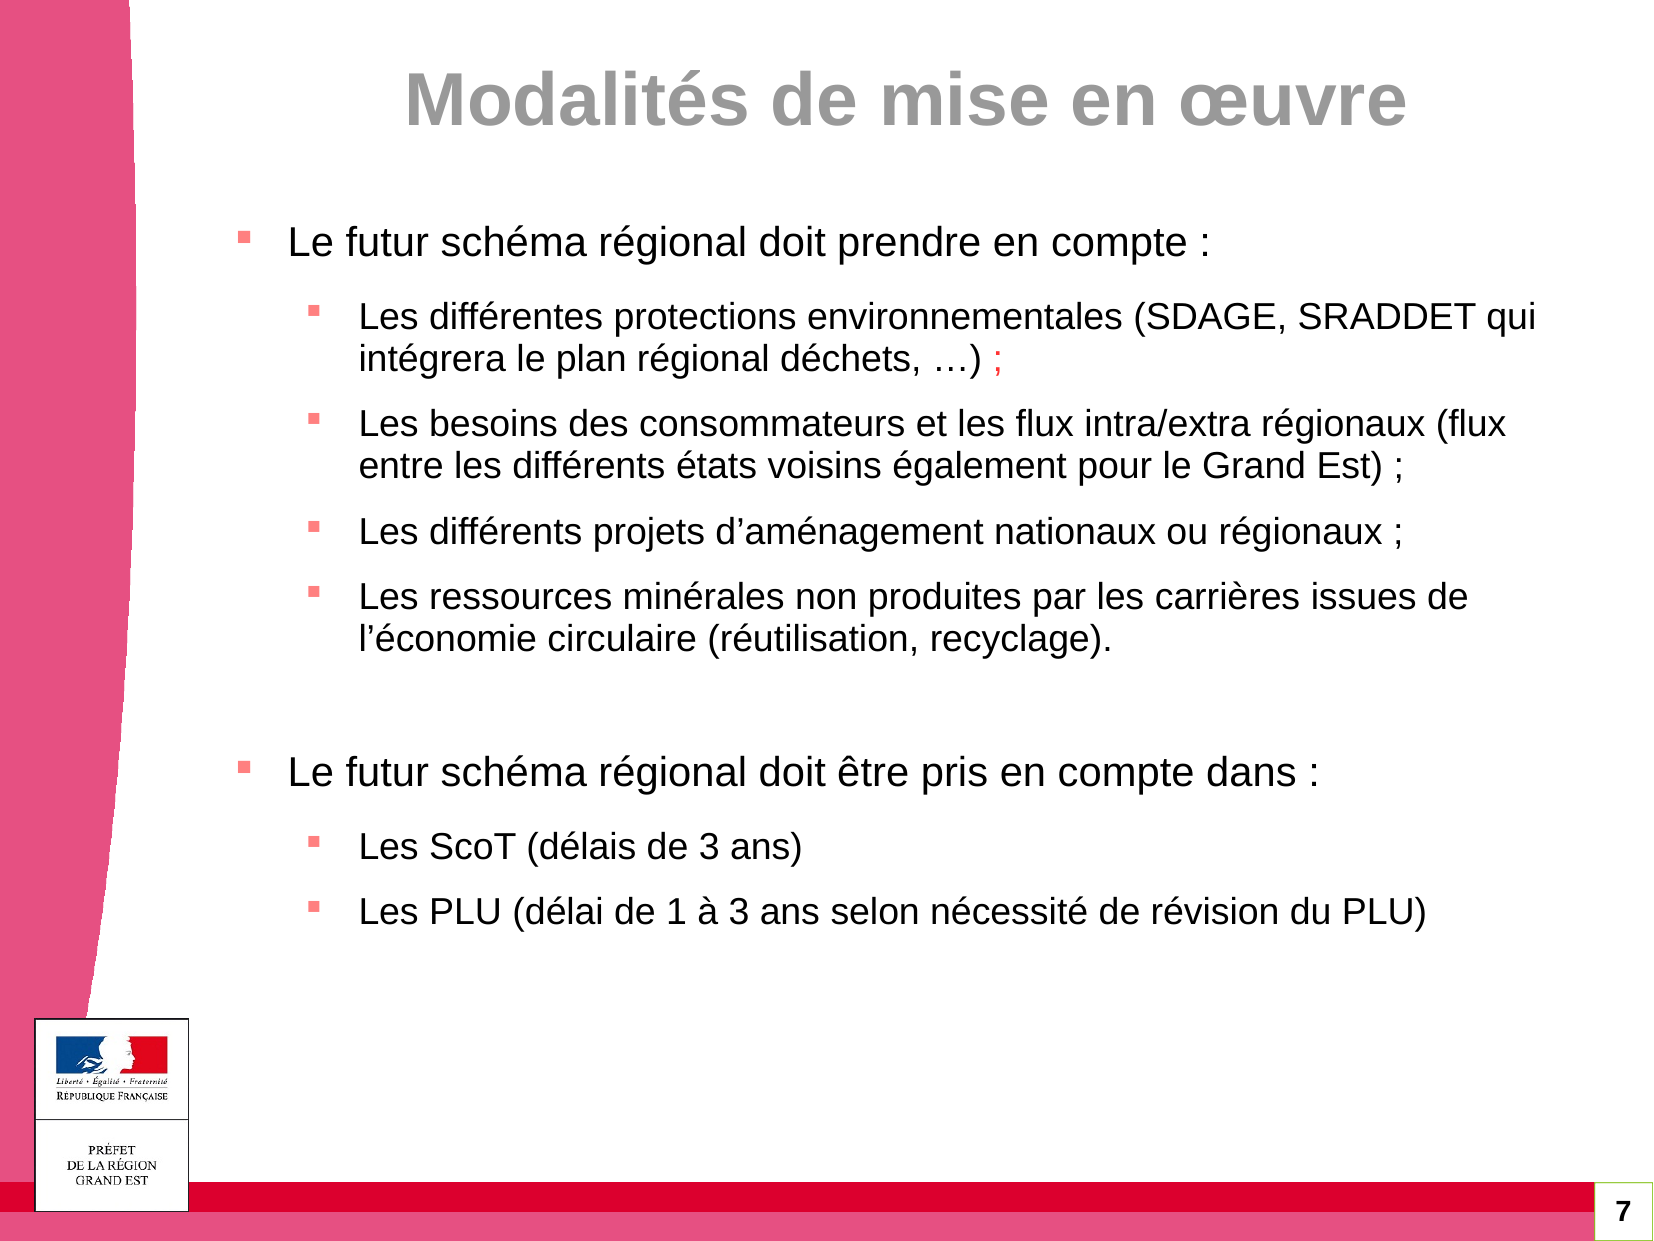

# Modalités de mise en œuvre
Le futur schéma régional doit prendre en compte :
Les différentes protections environnementales (SDAGE, SRADDET qui intégrera le plan régional déchets, …) ;
Les besoins des consommateurs et les flux intra/extra régionaux (flux entre les différents états voisins également pour le Grand Est) ;
Les différents projets d’aménagement nationaux ou régionaux ;
Les ressources minérales non produites par les carrières issues de l’économie circulaire (réutilisation, recyclage).
Le futur schéma régional doit être pris en compte dans :
Les ScoT (délais de 3 ans)
Les PLU (délai de 1 à 3 ans selon nécessité de révision du PLU)
7